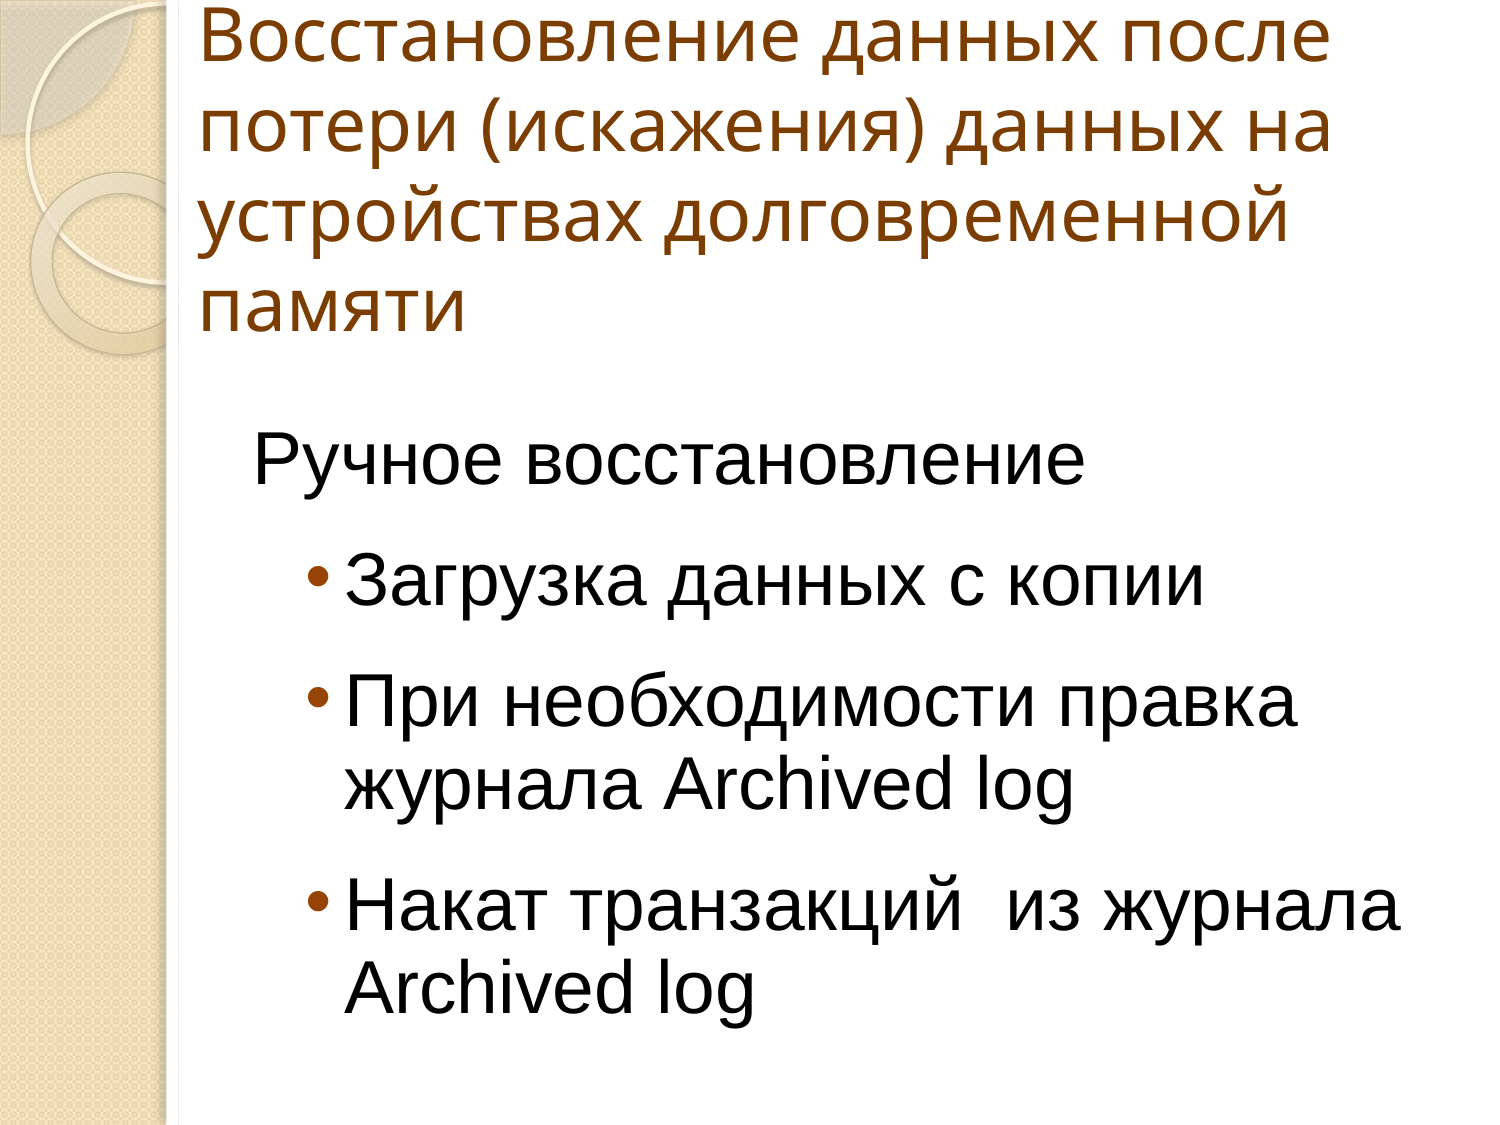

Восстановление данных после потери (искажения) данных на устройствах долговременной памяти
# Ручное восстановление
Загрузка данных с копии
При необходимости правка журнала Archived log
Накат транзакций из журнала Archived log